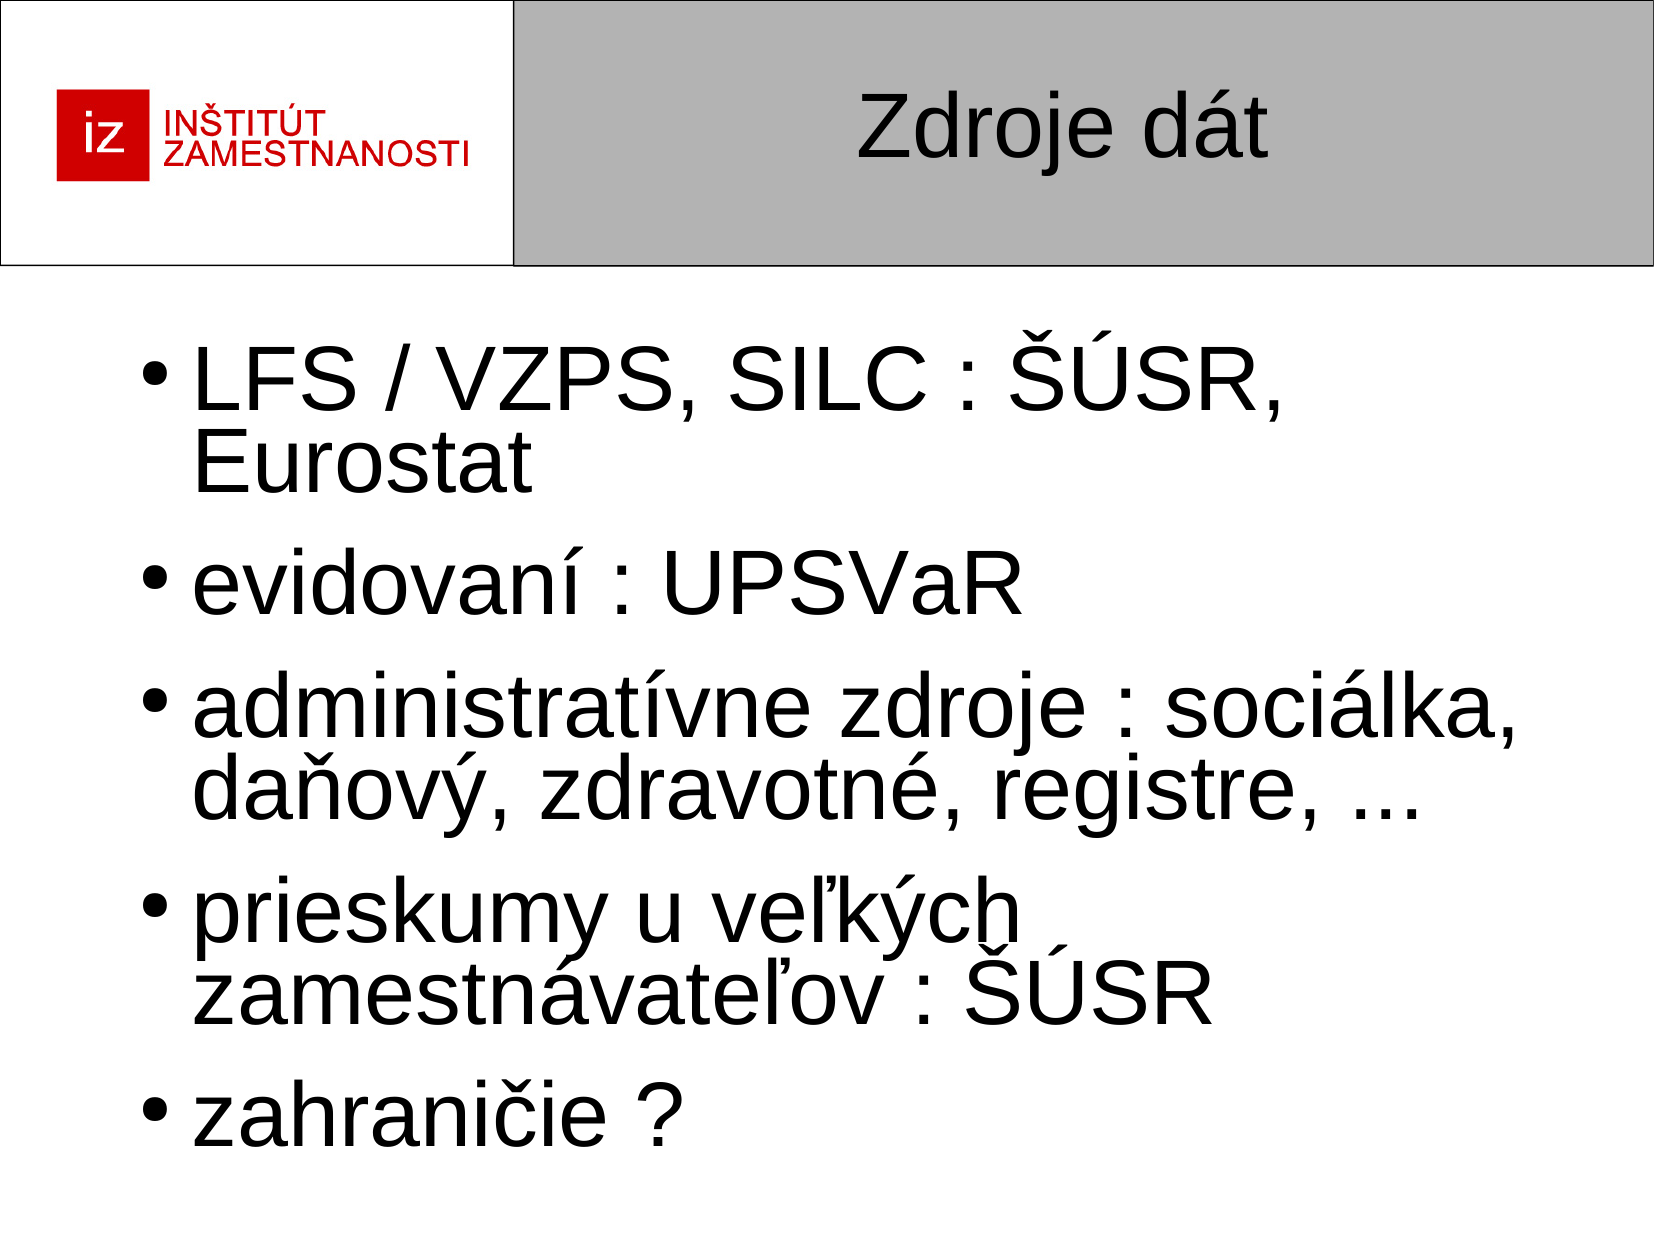

# Zdroje dát
LFS / VZPS, SILC : ŠÚSR, Eurostat
evidovaní : UPSVaR
administratívne zdroje : sociálka, daňový, zdravotné, registre, ...
prieskumy u veľkých zamestnávateľov : ŠÚSR
zahraničie ?